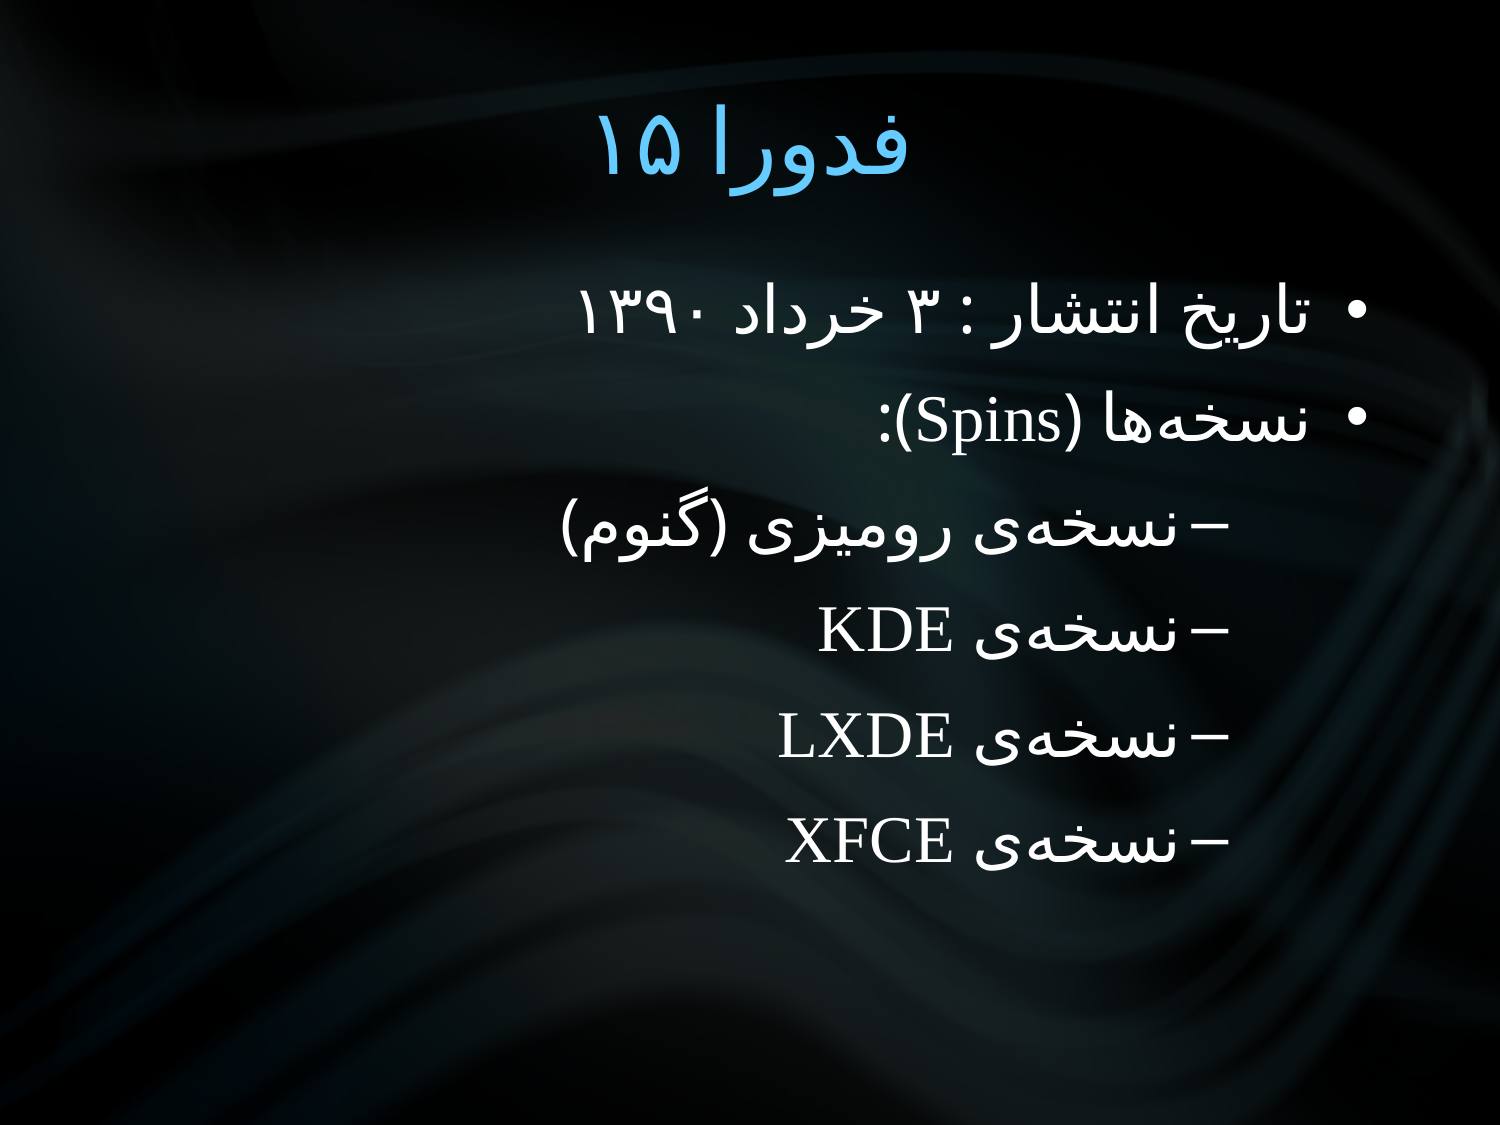

# فدورا ۱۵
تاریخ انتشار : ۳ خرداد ۱۳۹۰
نسخه‌ها (Spins):
نسخه‌ی رومیزی (گنوم)
نسخه‌ی KDE
نسخه‌ی LXDE
نسخه‌ی XFCE